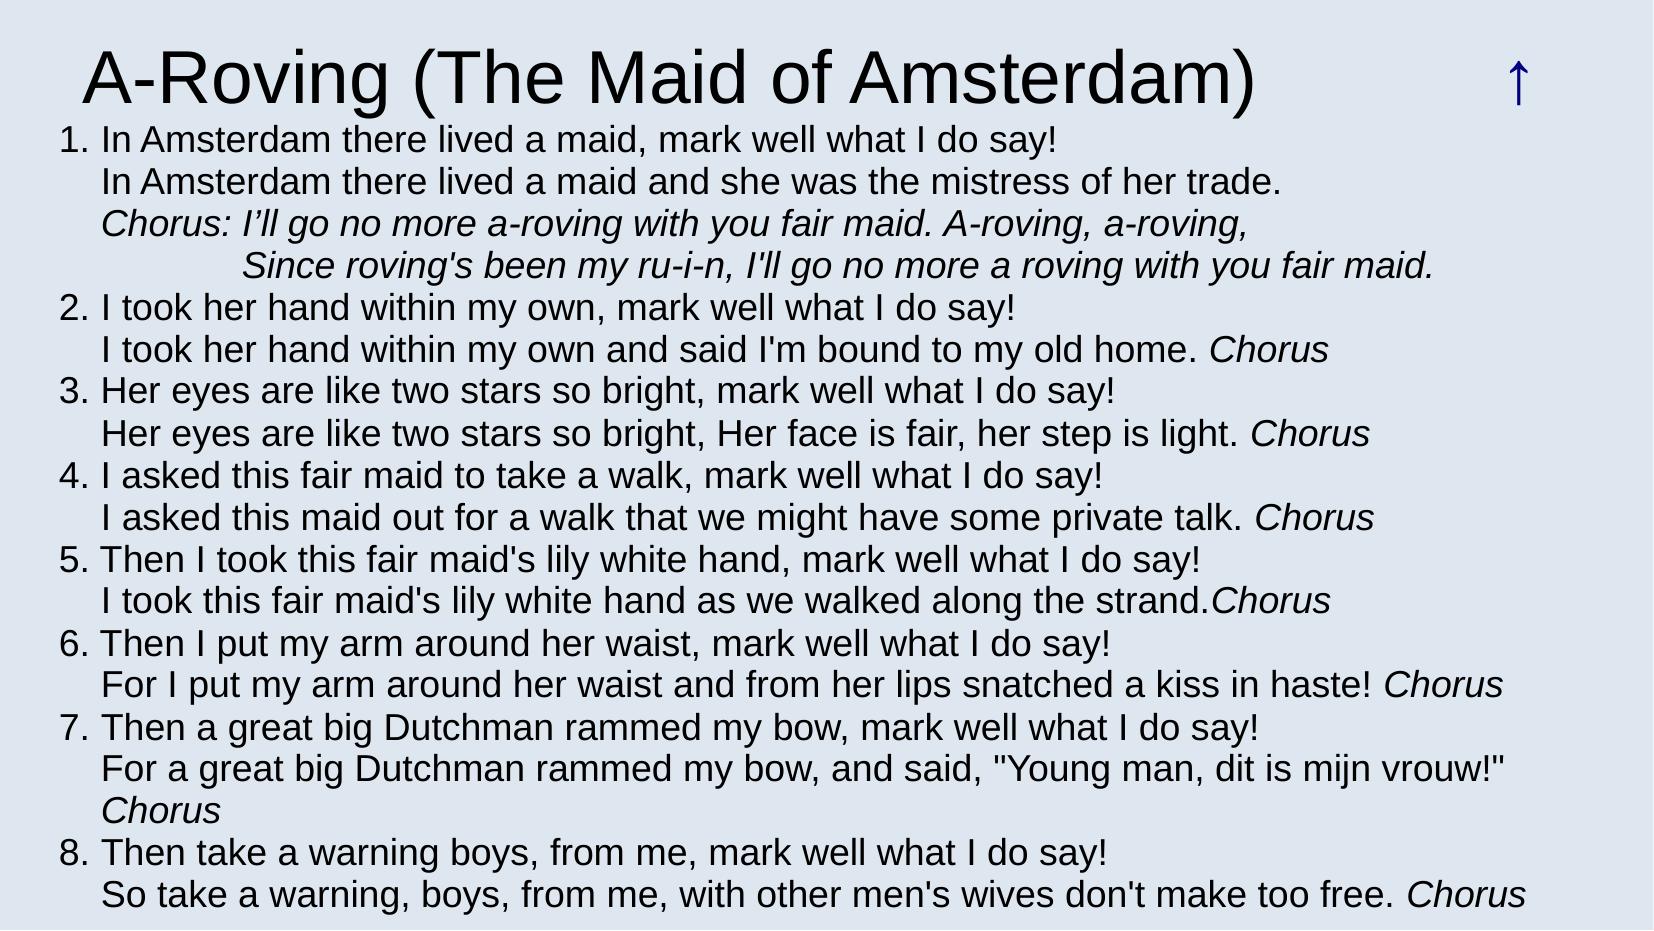

# A-Roving (The Maid of Amsterdam)	↑
1.	In Amsterdam there lived a maid, mark well what I do say!
	In Amsterdam there lived a maid and she was the mistress of her trade.
	Chorus: I’ll go no more a-roving with you fair maid. A-roving, a-roving,
		Since roving's been my ru-i-n, I'll go no more a roving with you fair maid.
2.	I took her hand within my own, mark well what I do say!
 	I took her hand within my own and said I'm bound to my old home. Chorus
3. Her eyes are like two stars so bright, mark well what I do say!
	Her eyes are like two stars so bright, Her face is fair, her step is light. Chorus
4. I asked this fair maid to take a walk, mark well what I do say!
	I asked this maid out for a walk that we might have some private talk. Chorus
5. Then I took this fair maid's lily white hand, mark well what I do say!
	I took this fair maid's lily white hand as we walked along the strand.Chorus
6. Then I put my arm around her waist, mark well what I do say!
	For I put my arm around her waist and from her lips snatched a kiss in haste! Chorus
7.	Then a great big Dutchman rammed my bow, mark well what I do say!
	For a great big Dutchman rammed my bow, and said, "Young man, dit is mijn vrouw!"
	Chorus
8.	Then take a warning boys, from me, mark well what I do say!
	So take a warning, boys, from me, with other men's wives don't make too free. Chorus